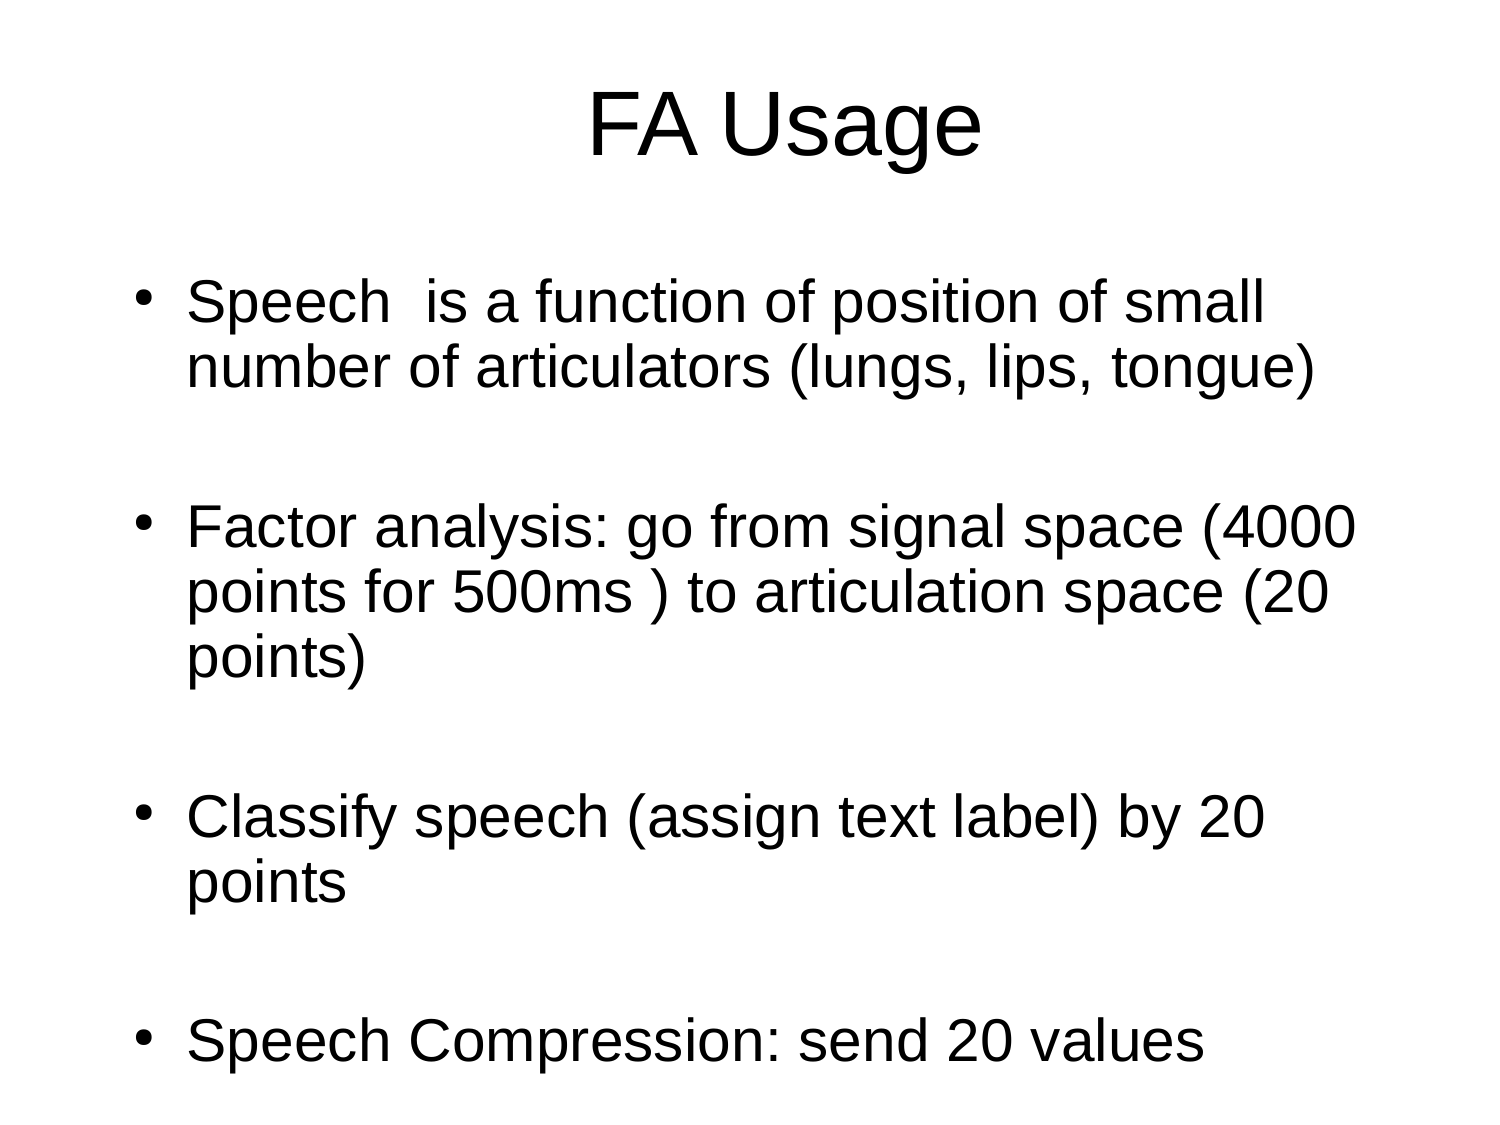

# FA Usage
Speech is a function of position of small number of articulators (lungs, lips, tongue)
Factor analysis: go from signal space (4000 points for 500ms ) to articulation space (20 points)
Classify speech (assign text label) by 20 points
Speech Compression: send 20 values